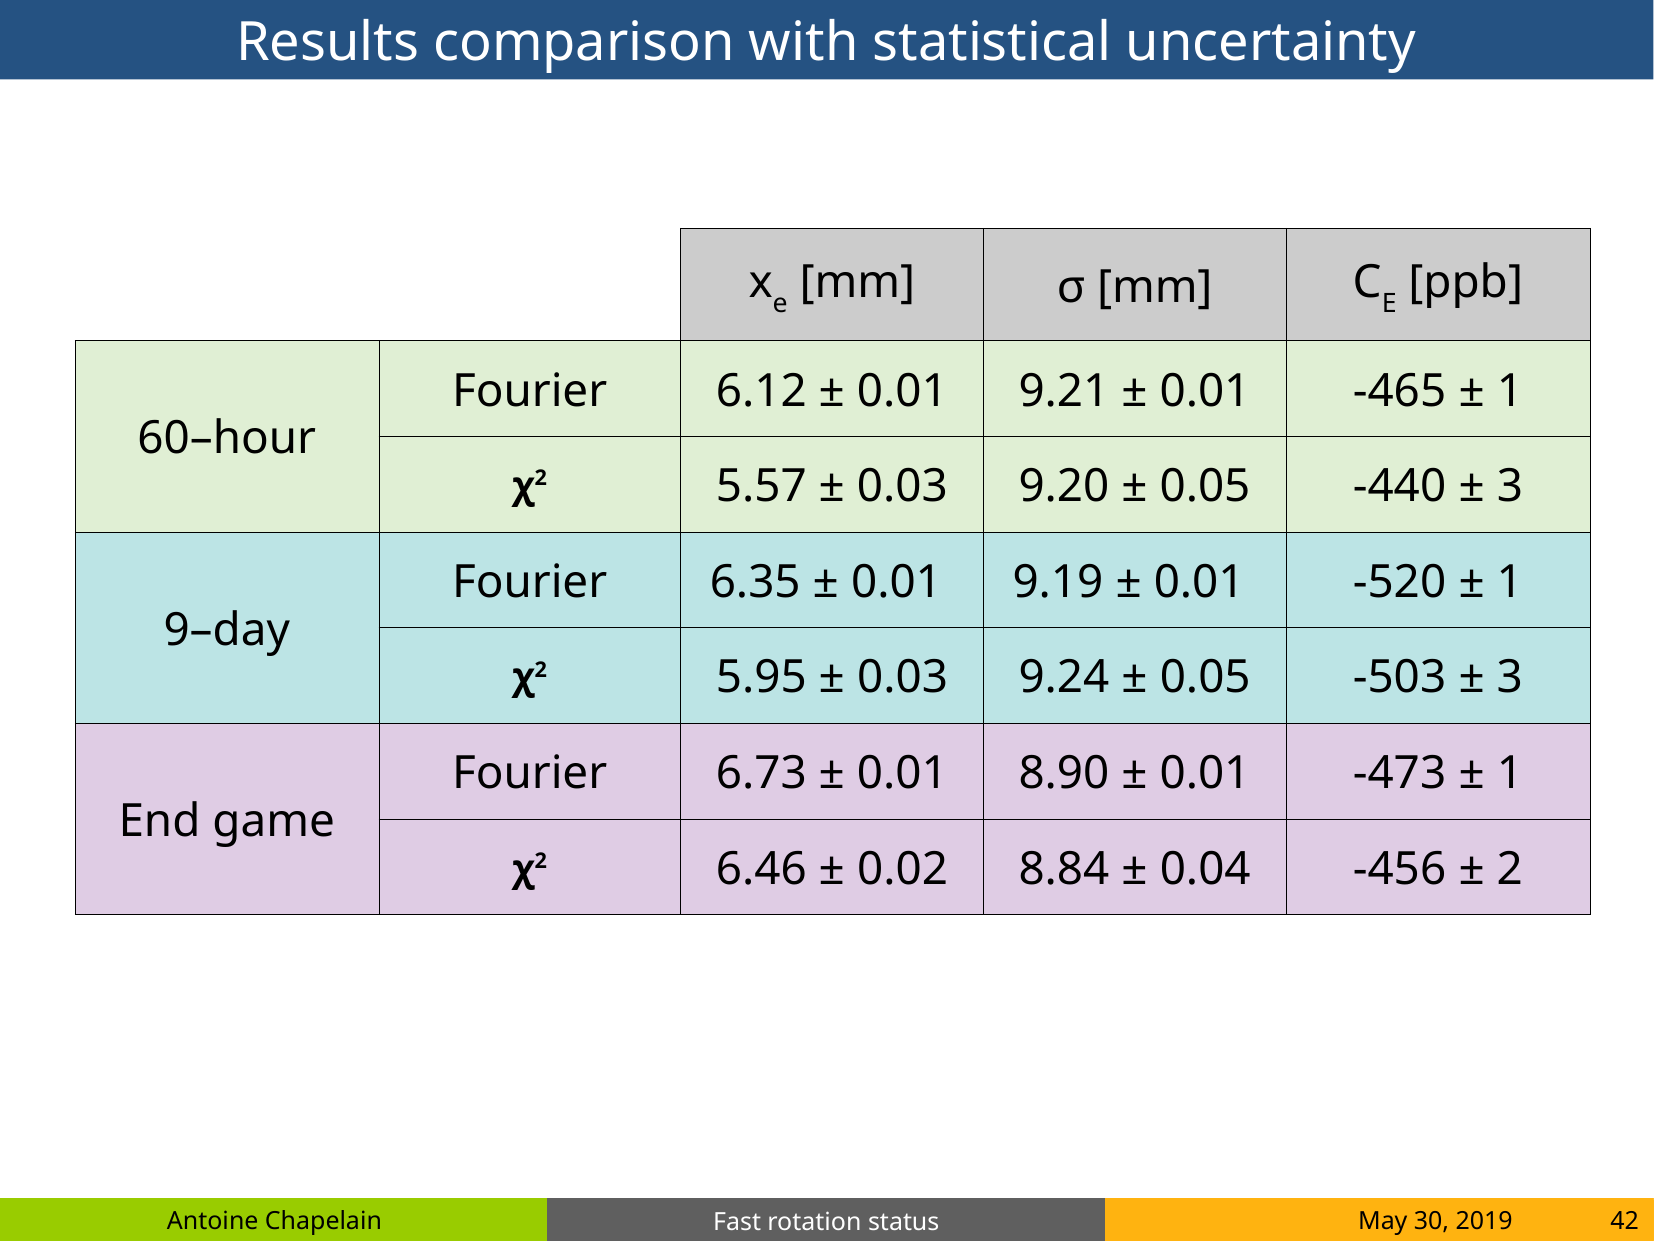

# Results comparison with statistical uncertainty
| | | xe [mm] | σ [mm] | CE [ppb] |
| --- | --- | --- | --- | --- |
| 60–hour | Fourier | 6.12 ± 0.01 | 9.21 ± 0.01 | -465 ± 1 |
| | χ2 | 5.57 ± 0.03 | 9.20 ± 0.05 | -440 ± 3 |
| 9–day | Fourier | 6.35 ± 0.01 | 9.19 ± 0.01 | -520 ± 1 |
| | χ2 | 5.95 ± 0.03 | 9.24 ± 0.05 | -503 ± 3 |
| End game | Fourier | 6.73 ± 0.01 | 8.90 ± 0.01 | -473 ± 1 |
| | χ2 | 6.46 ± 0.02 | 8.84 ± 0.04 | -456 ± 2 |